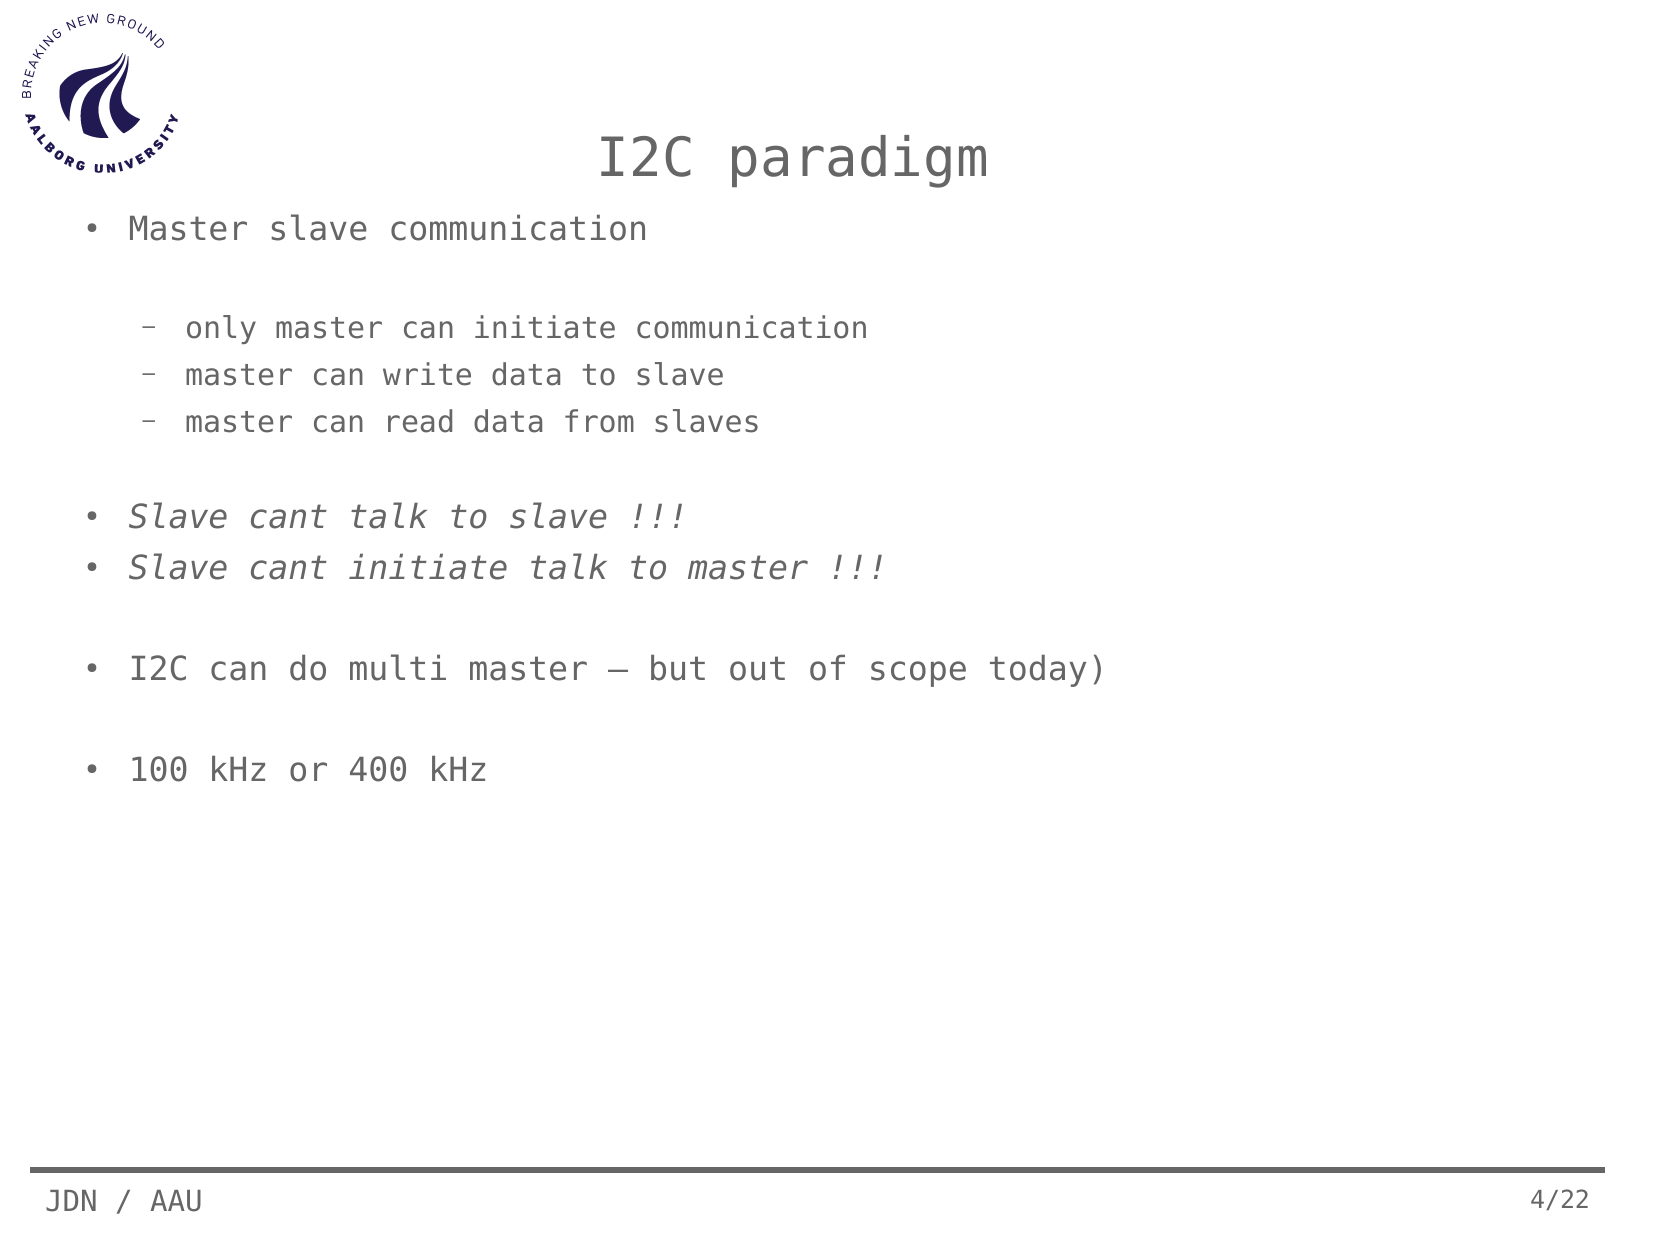

# I2C paradigm
Master slave communication
only master can initiate communication
master can write data to slave
master can read data from slaves
Slave cant talk to slave !!!
Slave cant initiate talk to master !!!
I2C can do multi master – but out of scope today)
100 kHz or 400 kHz